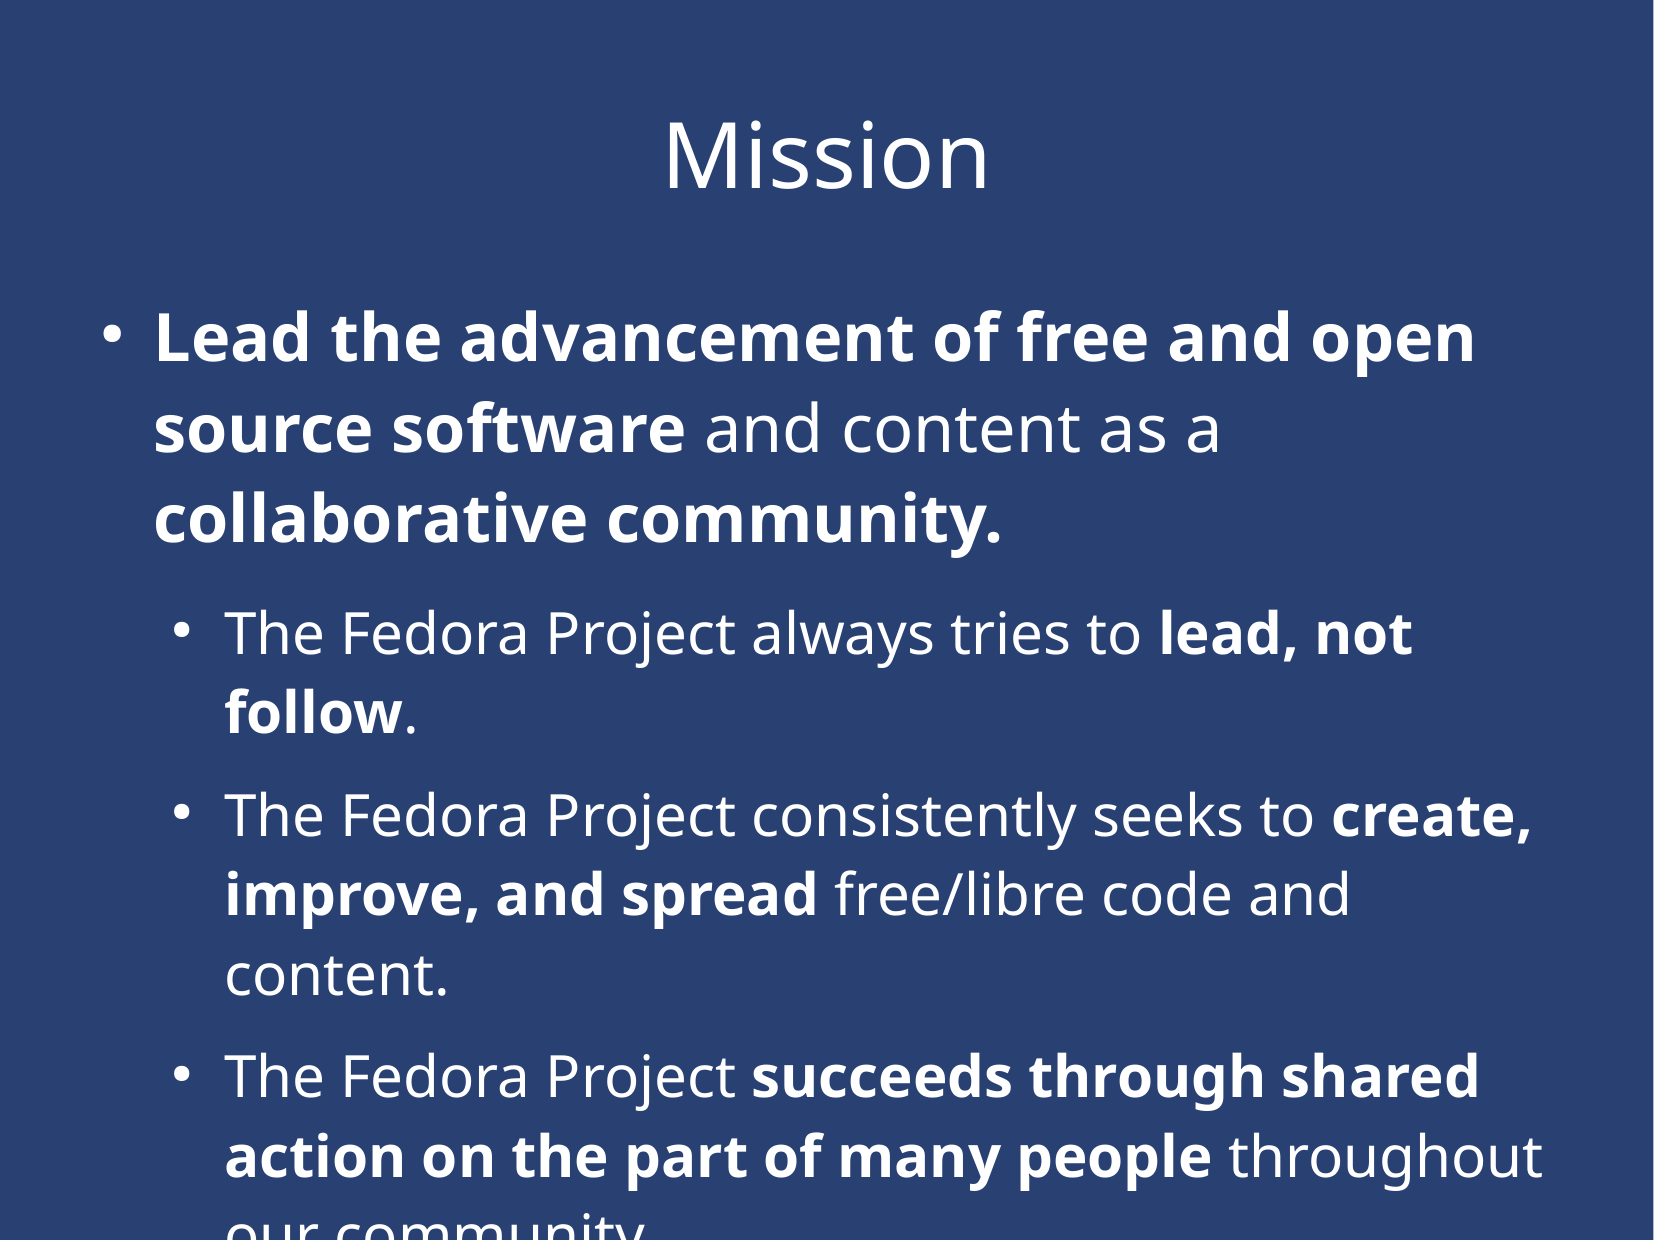

# Mission
Lead the advancement of free and open source software and content as a collaborative community.
The Fedora Project always tries to lead, not follow.
The Fedora Project consistently seeks to create, improve, and spread free/libre code and content.
The Fedora Project succeeds through shared action on the part of many people throughout our community.